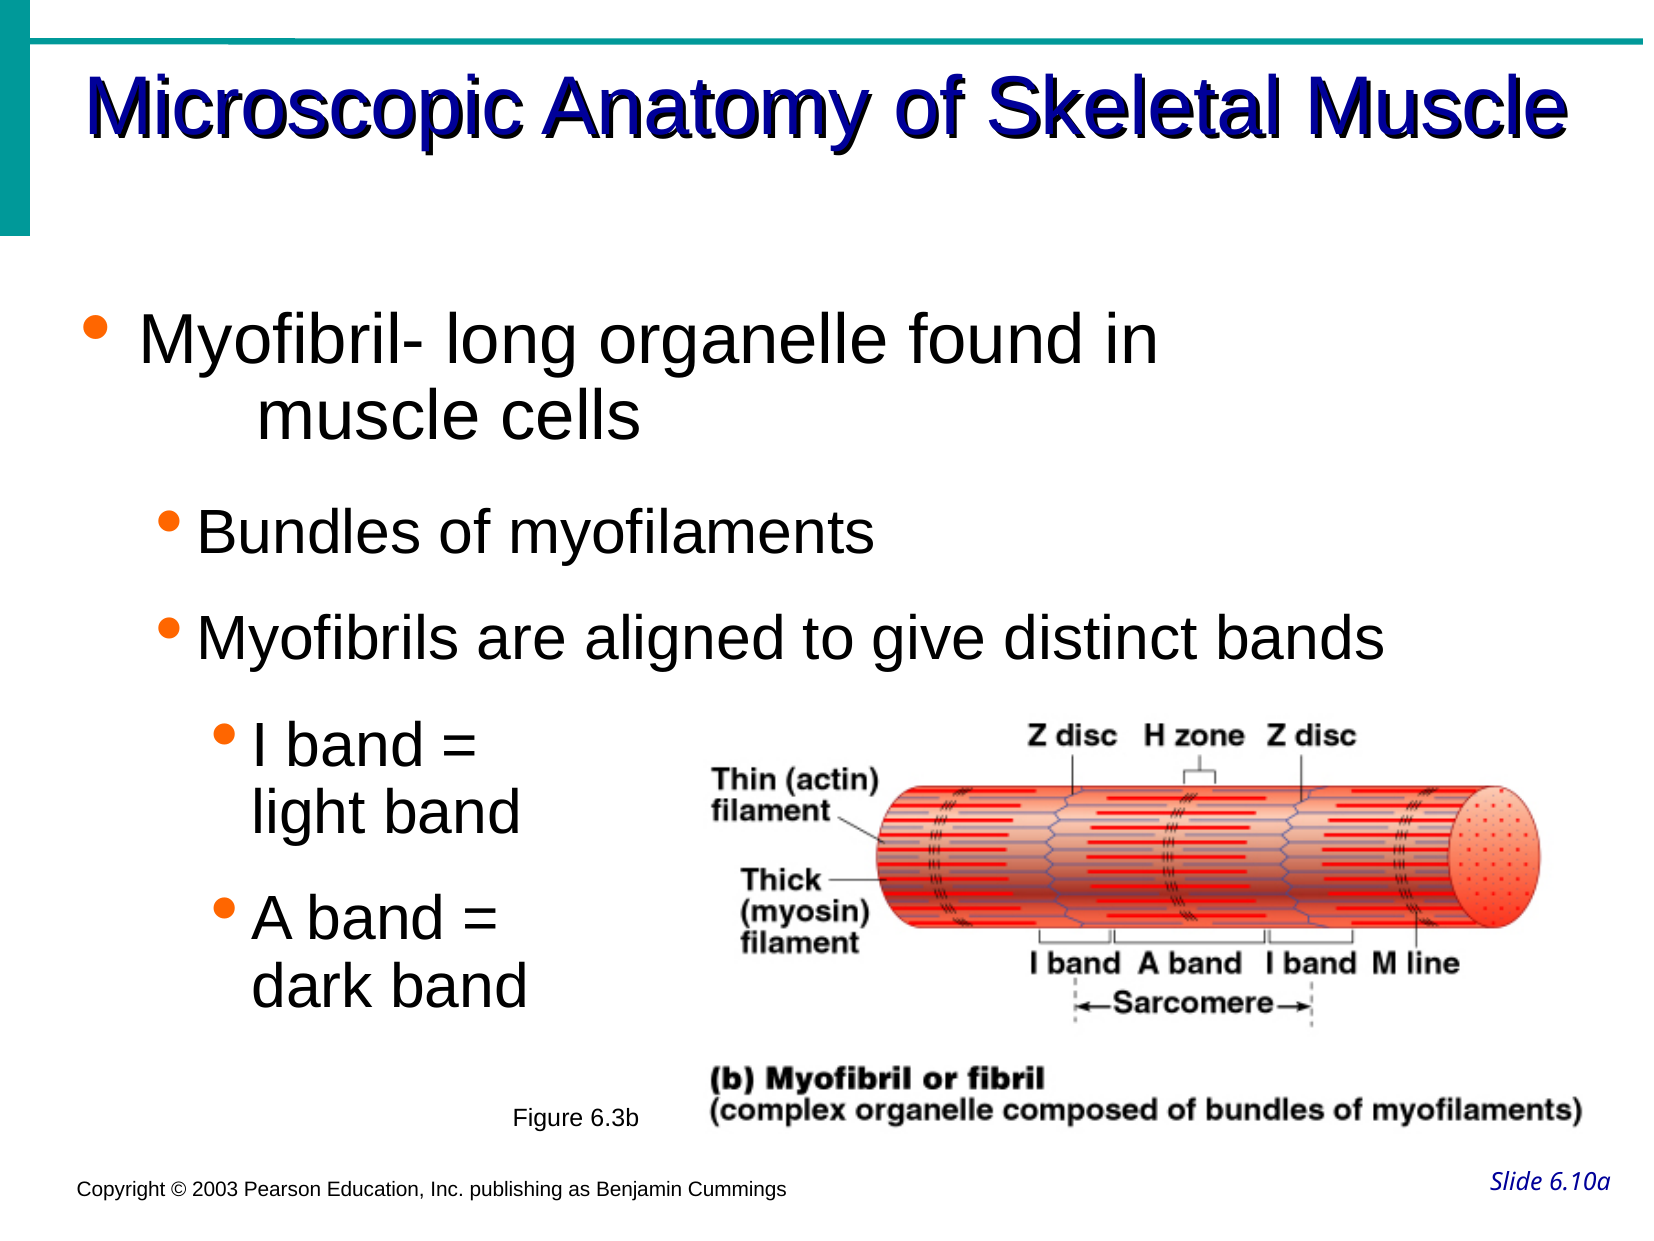

# Microscopic Anatomy of Skeletal Muscle
Myofibril- long organelle found in 		 	 muscle cells
Bundles of myofilaments
Myofibrils are aligned to give distinct bands
I band =
light band
A band =
dark band
Figure 6.3b
Slide 6.10a
Copyright © 2003 Pearson Education, Inc. publishing as Benjamin Cummings